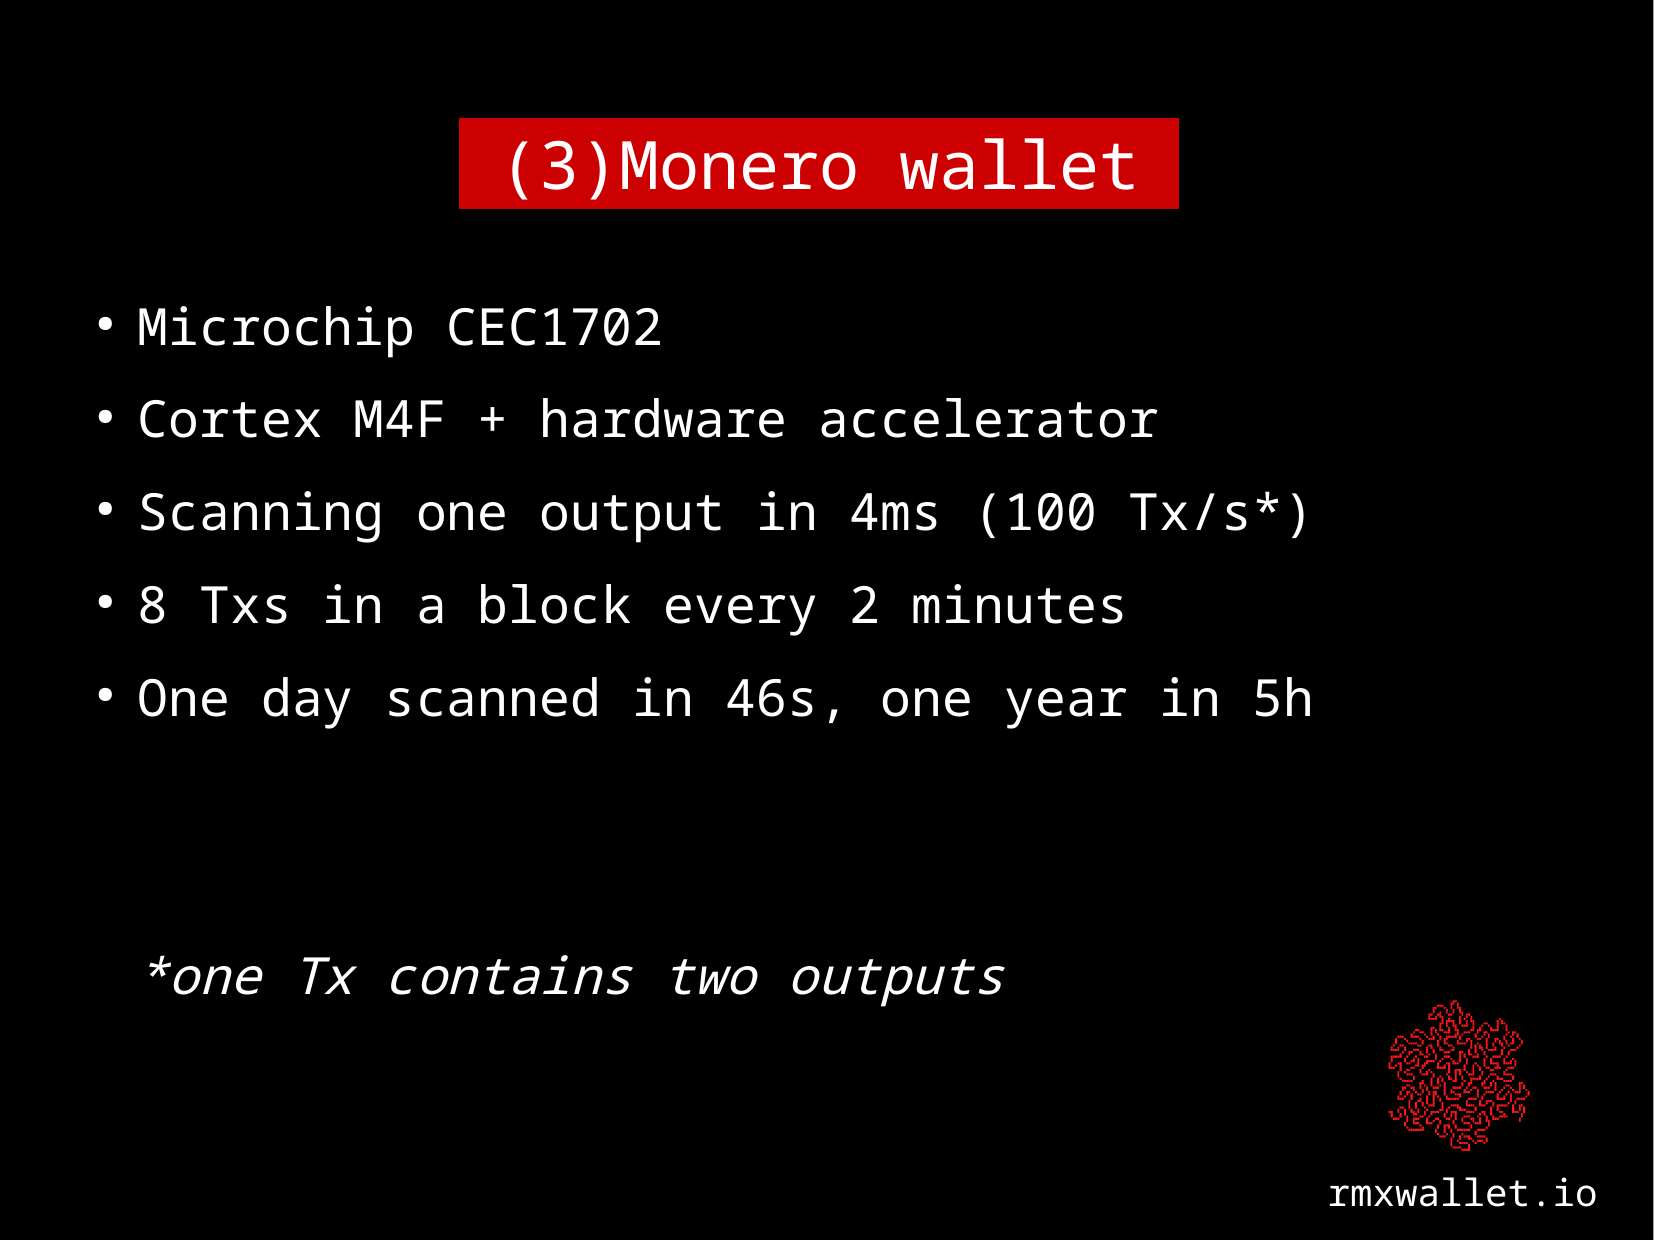

(3)Monero wallet
# Microchip CEC1702
Cortex M4F + hardware accelerator
Scanning one output in 4ms (100 Tx/s*)
8 Txs in a block every 2 minutes
One day scanned in 46s, one year in 5h
*one Tx contains two outputs
rmxwallet.io